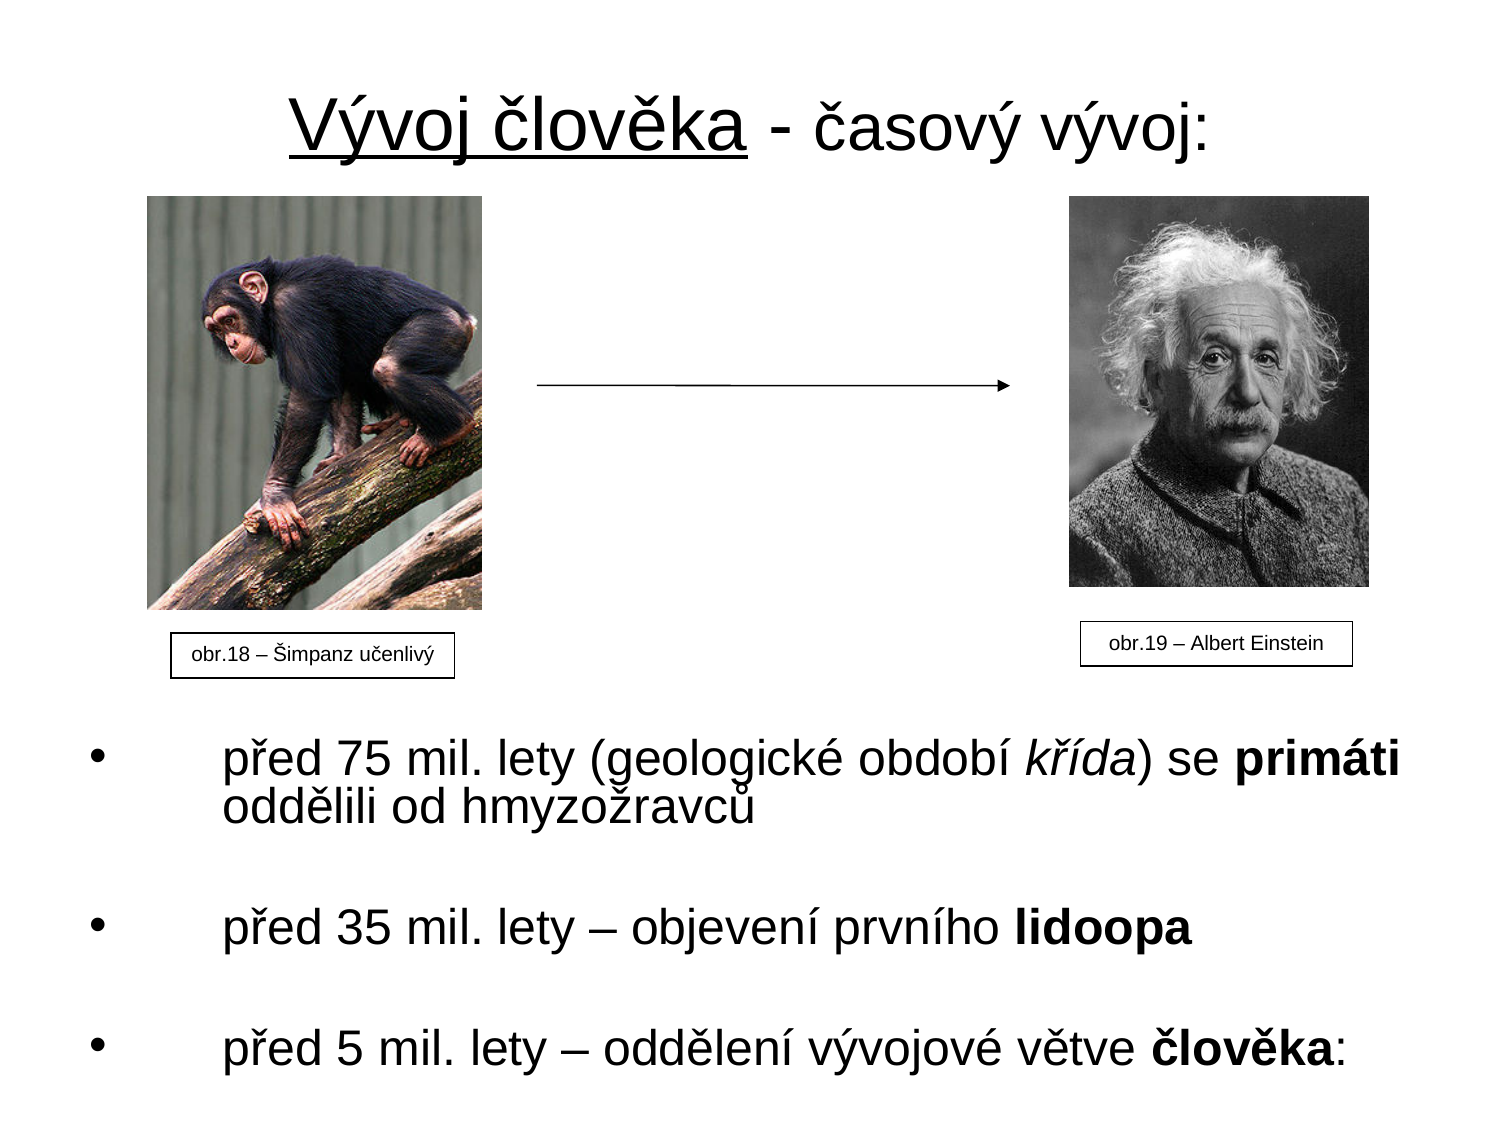

# Vývoj člověka - časový vývoj:
obr.19 – Albert Einstein
obr.18 – Šimpanz učenlivý
před 75 mil. lety (geologické období křída) se primáti oddělili od hmyzožravců
před 35 mil. lety – objevení prvního lidoopa
před 5 mil. lety – oddělení vývojové větve člověka: